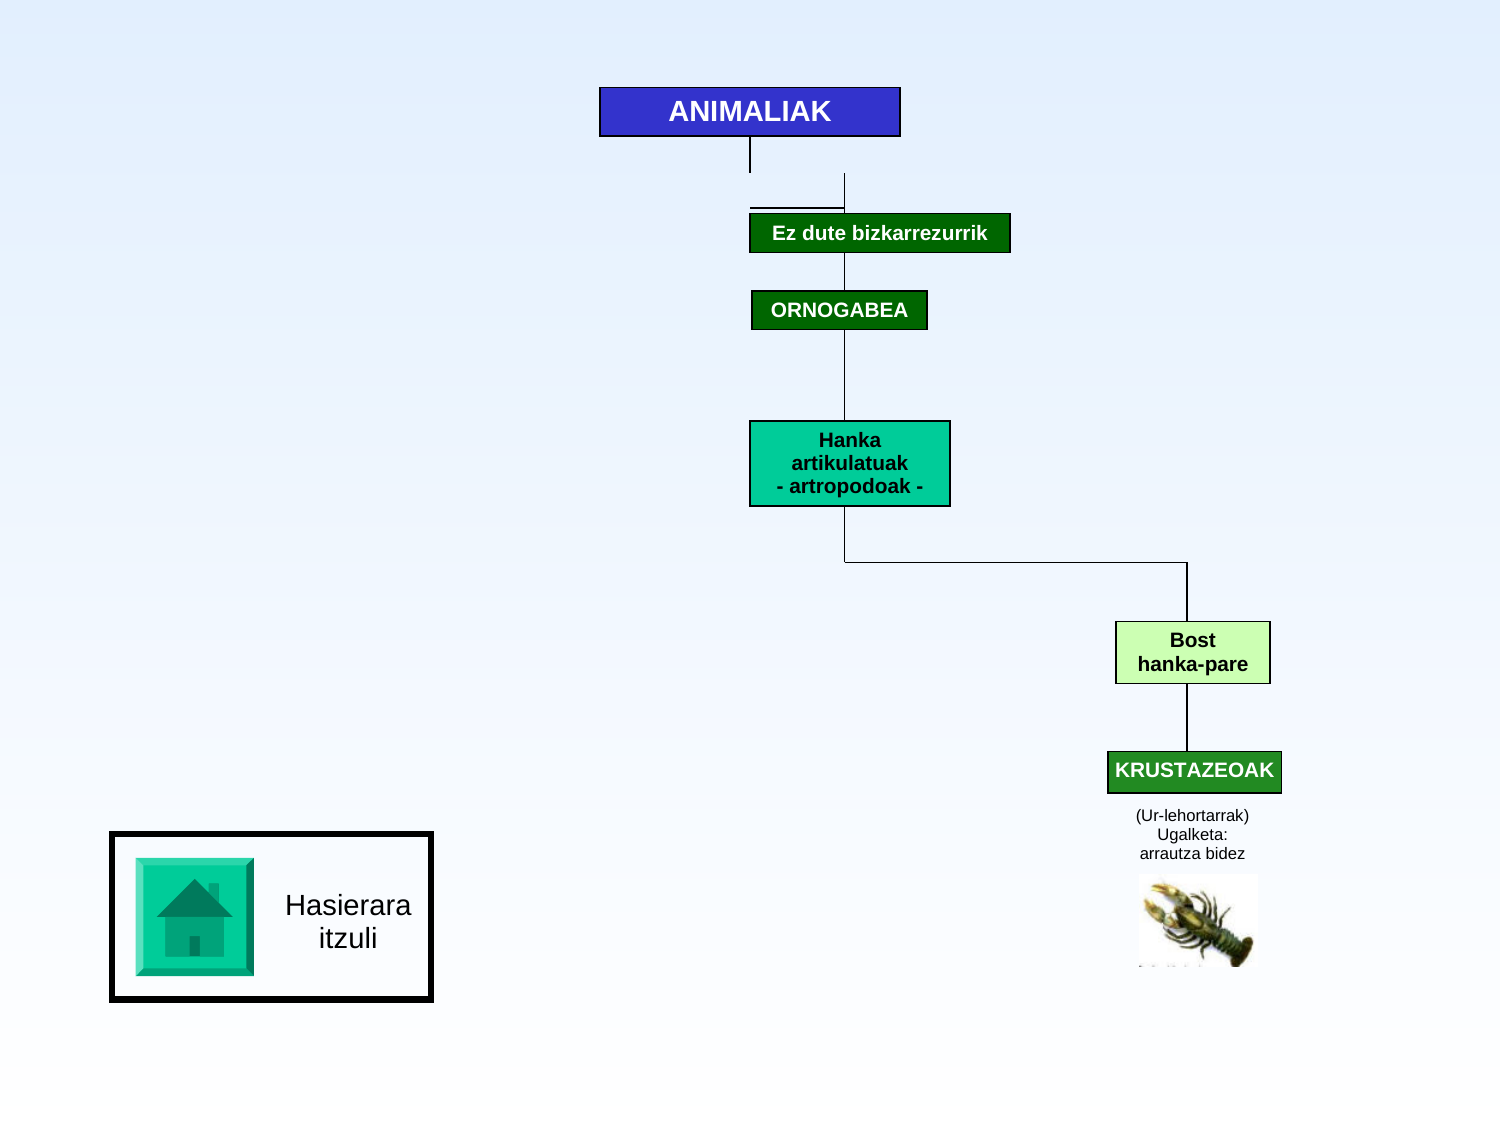

ANIMALIAK
Ez dute bizkarrezurrik
ORNOGABEA
Hanka artikulatuak
- artropodoak -
Bost
hanka-pare
KRUSTAZEOAK
(Ur-lehortarrak)
Ugalketa:
arrautza bidez
Hasierara itzuli